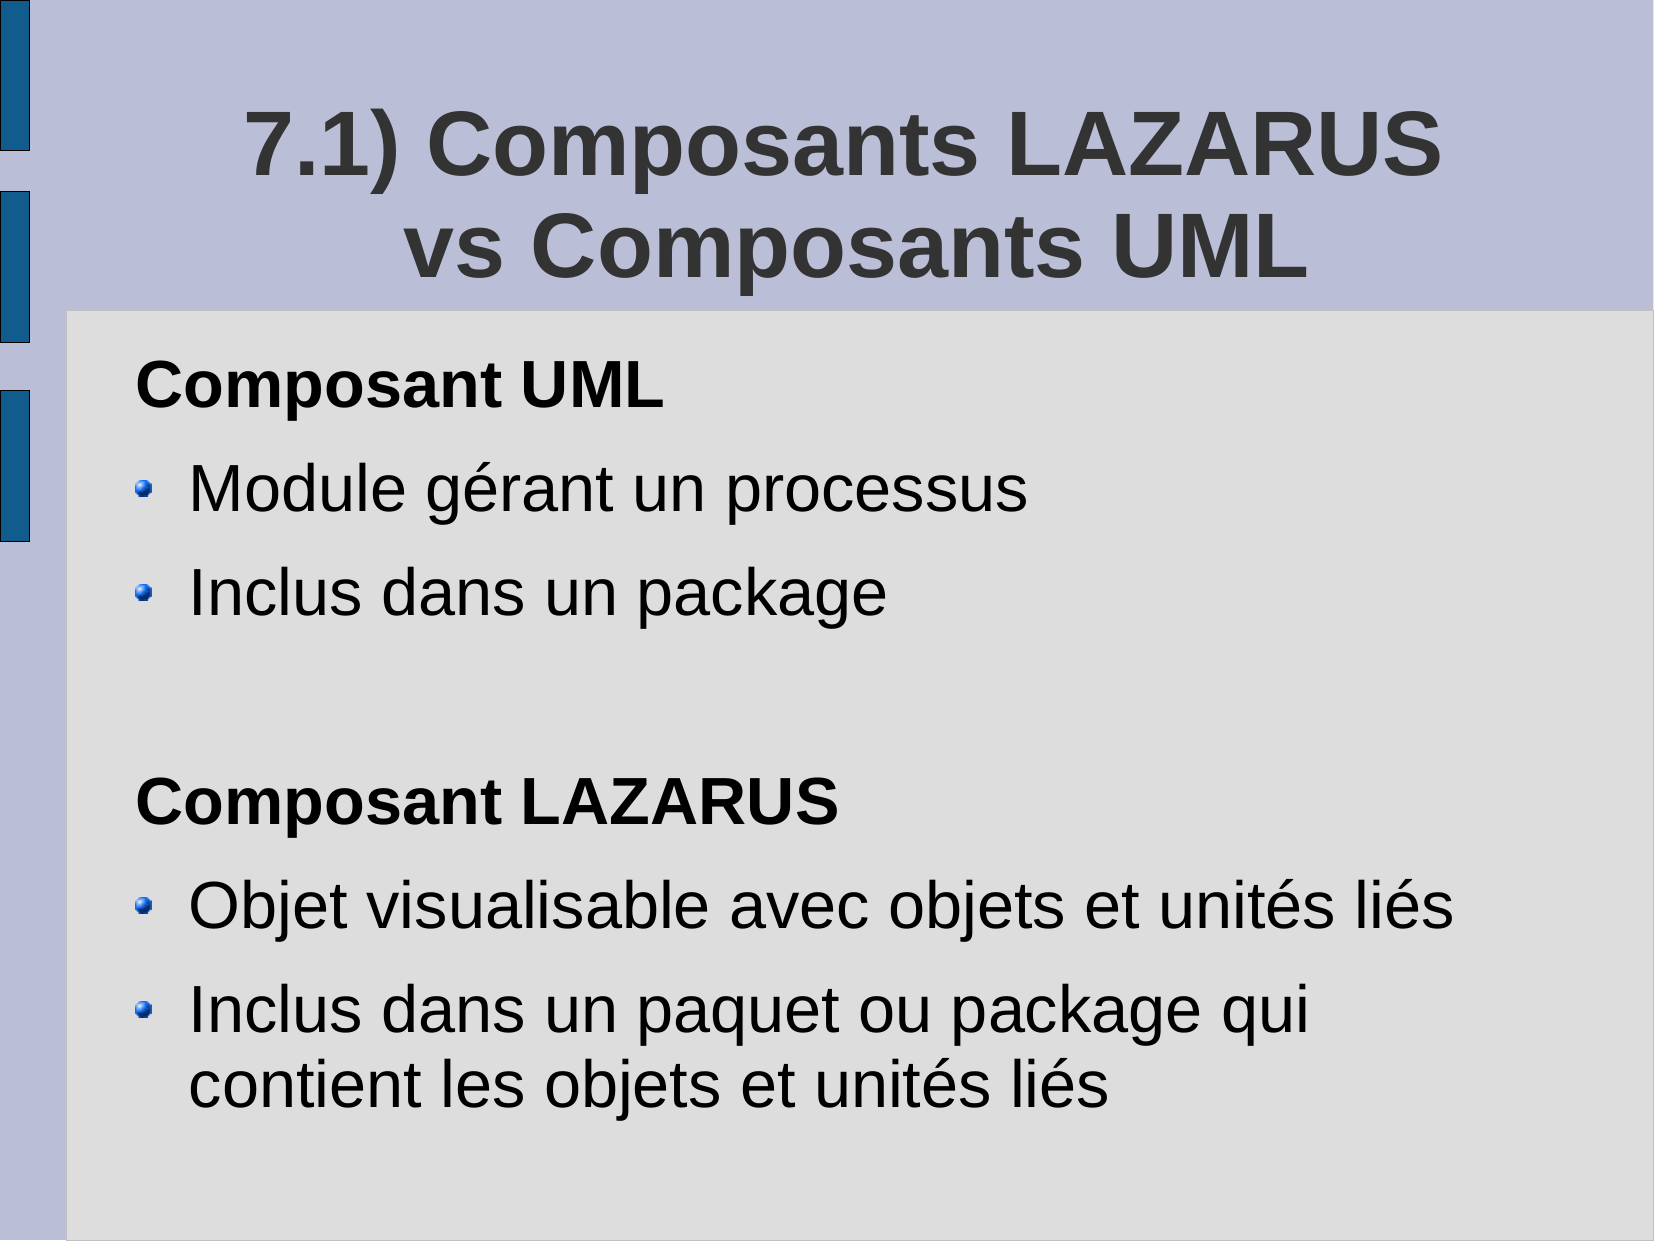

# 7.1) Composants LAZARUS vs Composants UML
Composant UML
Module gérant un processus
Inclus dans un package
Composant LAZARUS
Objet visualisable avec objets et unités liés
Inclus dans un paquet ou package qui contient les objets et unités liés